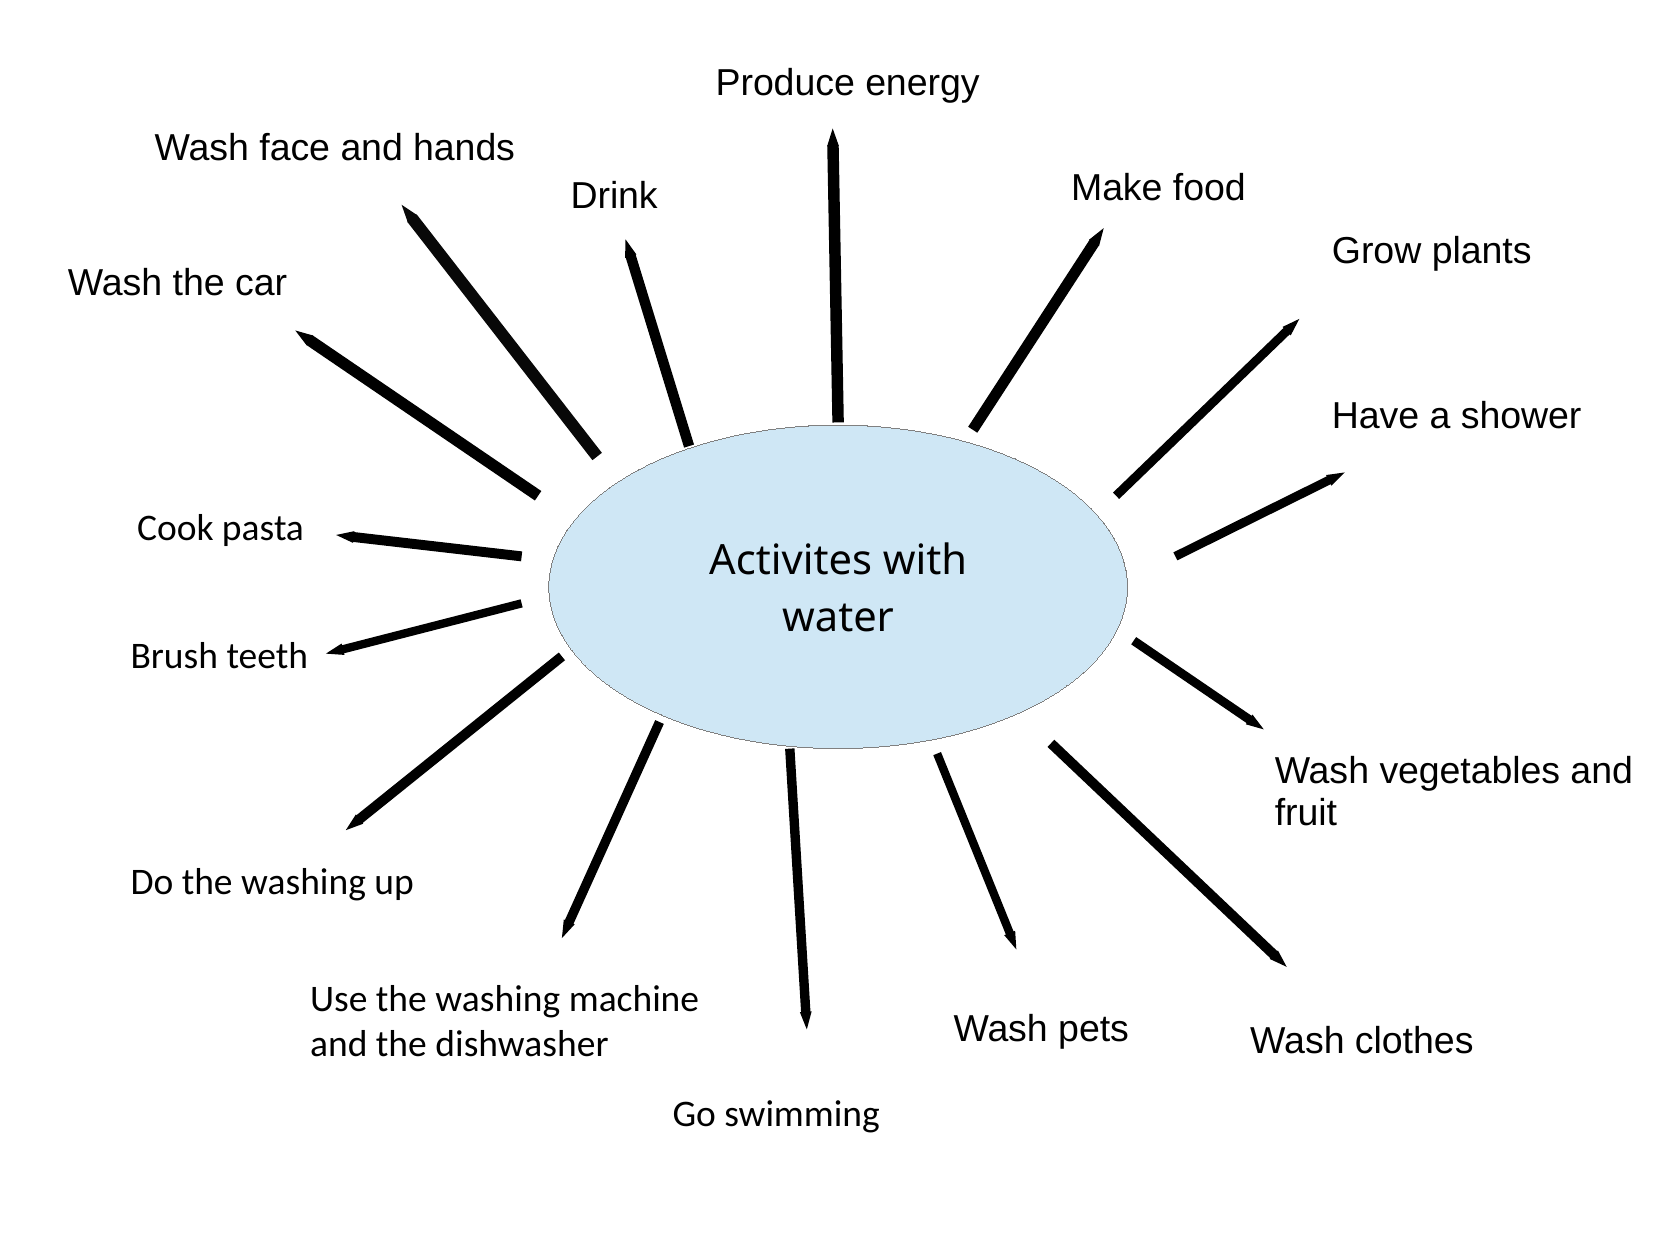

Produce energy
Wash face and hands
Make food
Drink
Grow plants
Wash the car
Have a shower
Activites with water
Cook pasta
Brush teeth
Wash vegetables and fruit
Do the washing up
Use the washing machine and the dishwasher
Wash pets
Wash clothes
 Go swimming